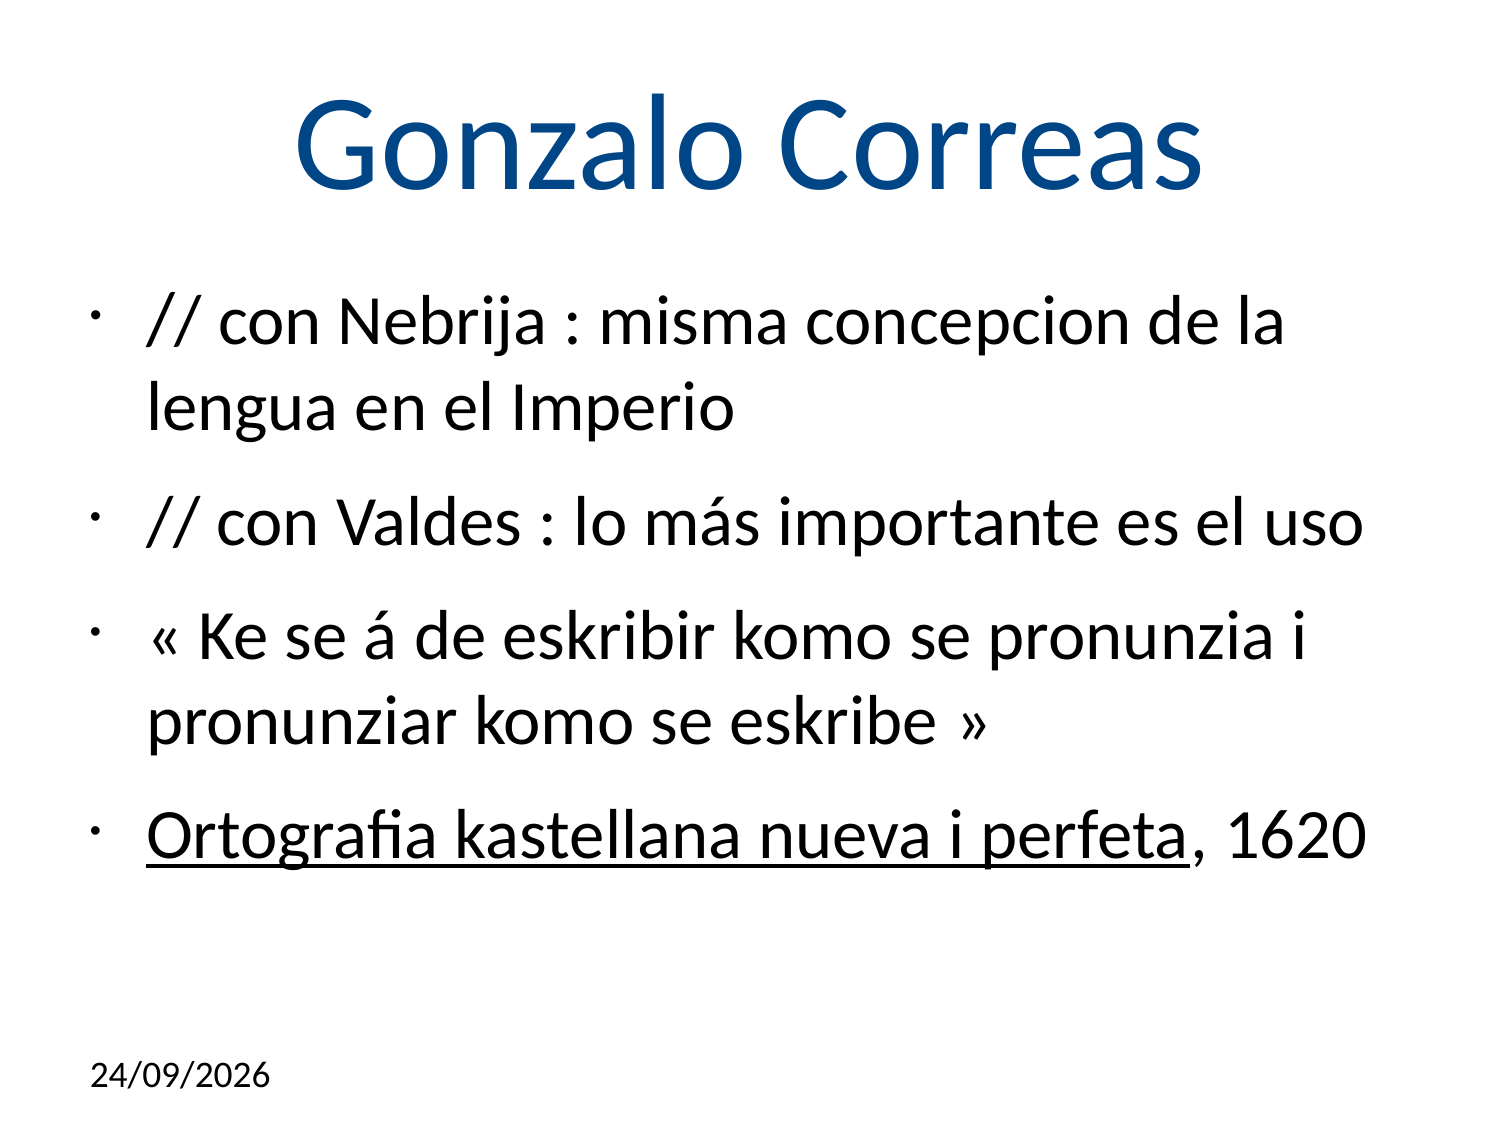

# Gonzalo Correas
// con Nebrija : misma concepcion de la lengua en el Imperio
// con Valdes : lo más importante es el uso
« Ke se á de eskribir komo se pronunzia i pronunziar komo se eskribe »
Ortografia kastellana nueva i perfeta, 1620
14 de avril de 2011